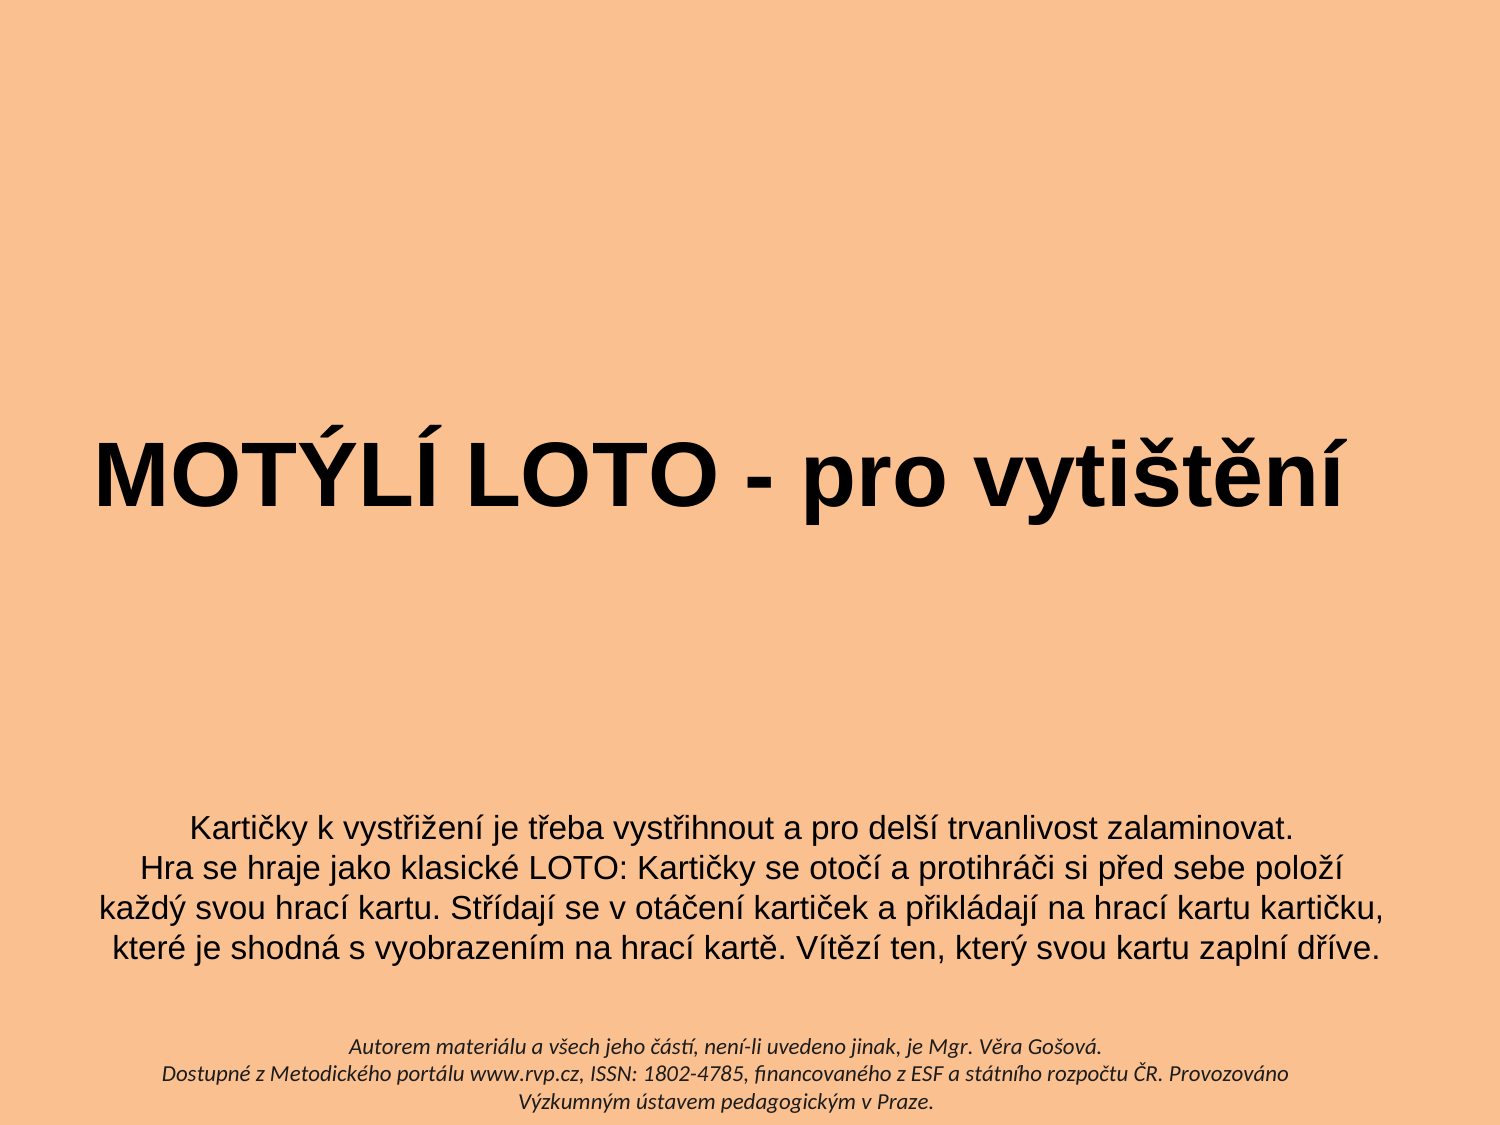

# MOTÝLÍ LOTO - pro vytištění
Kartičky k vystřižení je třeba vystřihnout a pro delší trvanlivost zalaminovat.
Hra se hraje jako klasické LOTO: Kartičky se otočí a protihráči si před sebe položí
každý svou hrací kartu. Střídají se v otáčení kartiček a přikládají na hrací kartu kartičku,
které je shodná s vyobrazením na hrací kartě. Vítězí ten, který svou kartu zaplní dříve.
Autorem materiálu a všech jeho částí, není-li uvedeno jinak, je Mgr. Věra Gošová.
Dostupné z Metodického portálu www.rvp.cz, ISSN: 1802-4785, financovaného z ESF a státního rozpočtu ČR. Provozováno Výzkumným ústavem pedagogickým v Praze.